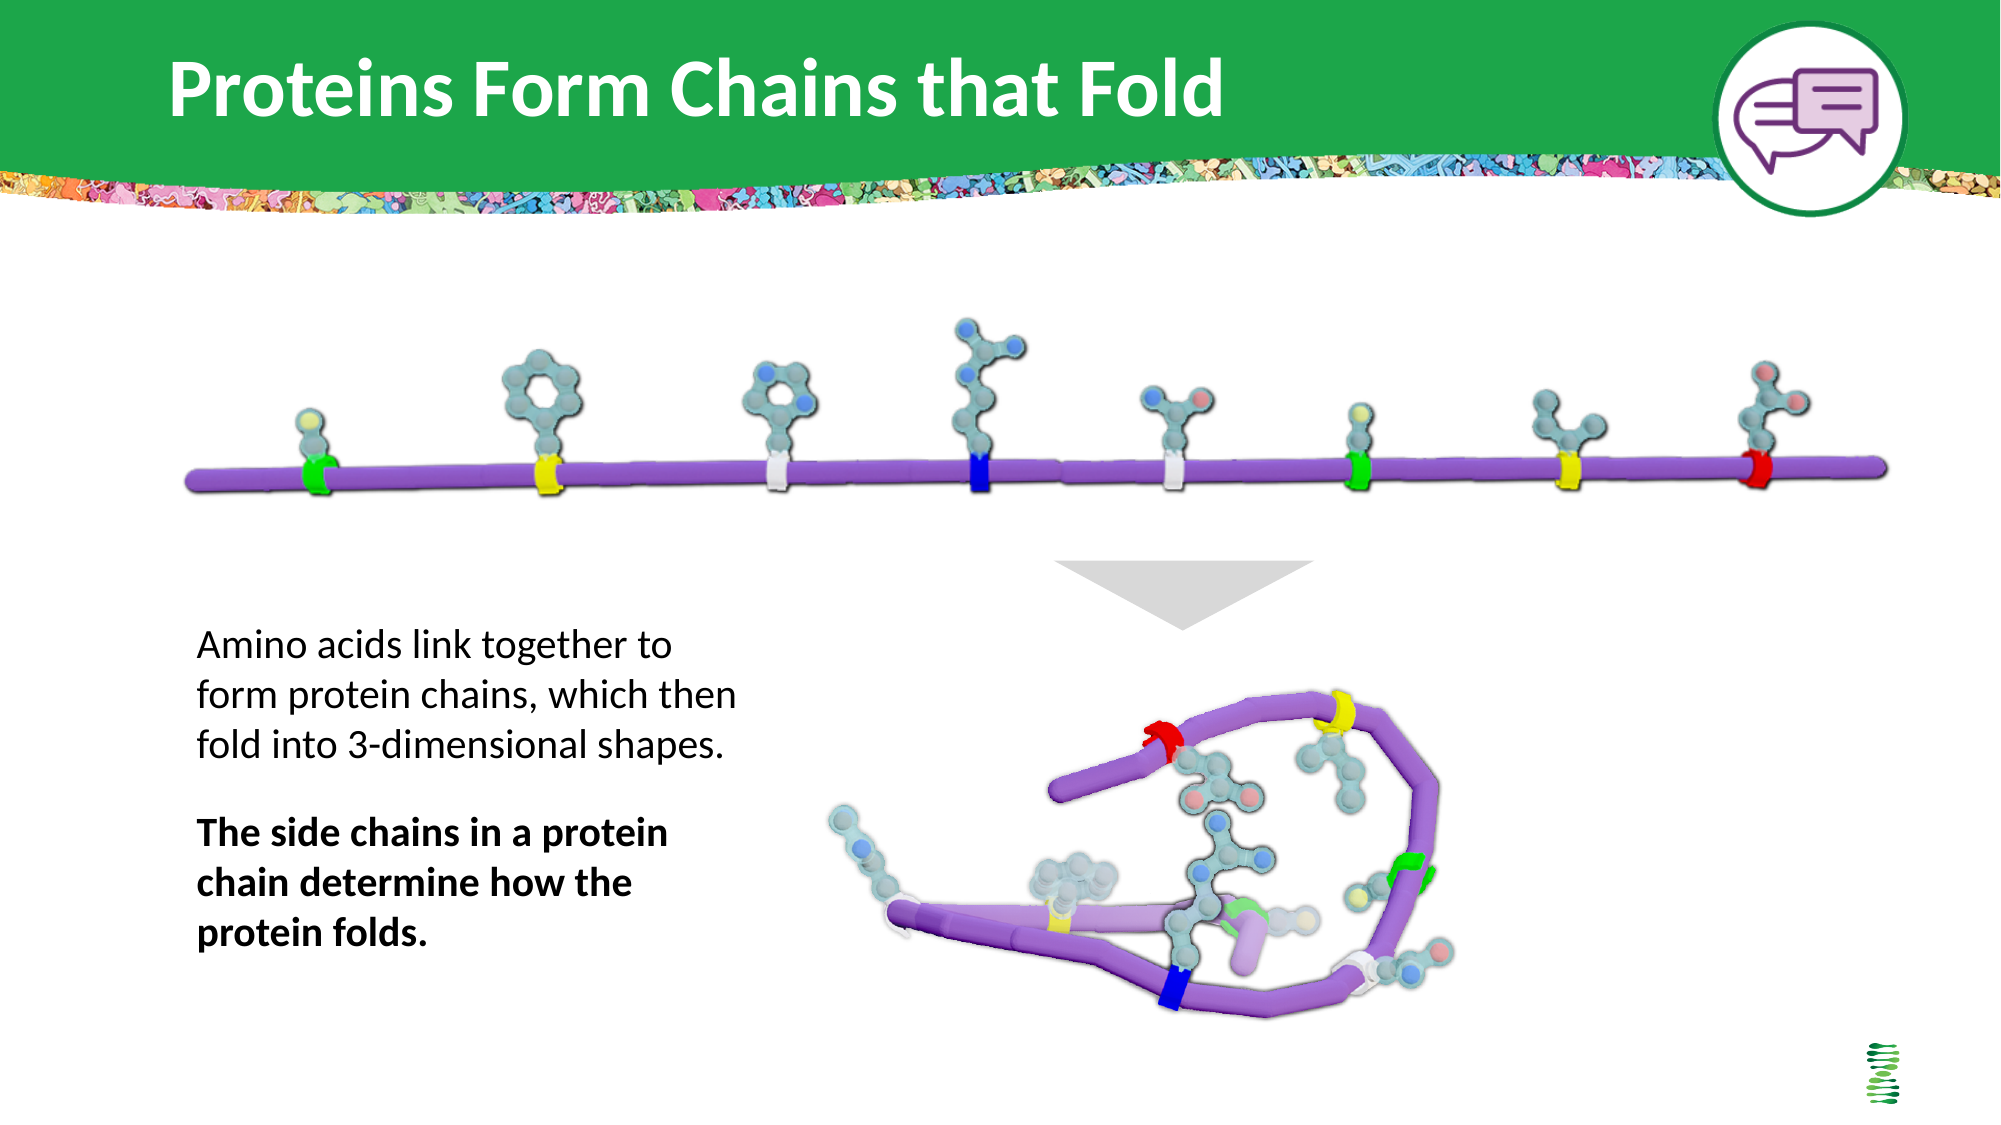

Proteins Form Chains that Fold
Amino acids link together to form protein chains, which then fold into 3-dimensional shapes.
The side chains in a protein chain determine how the protein folds.